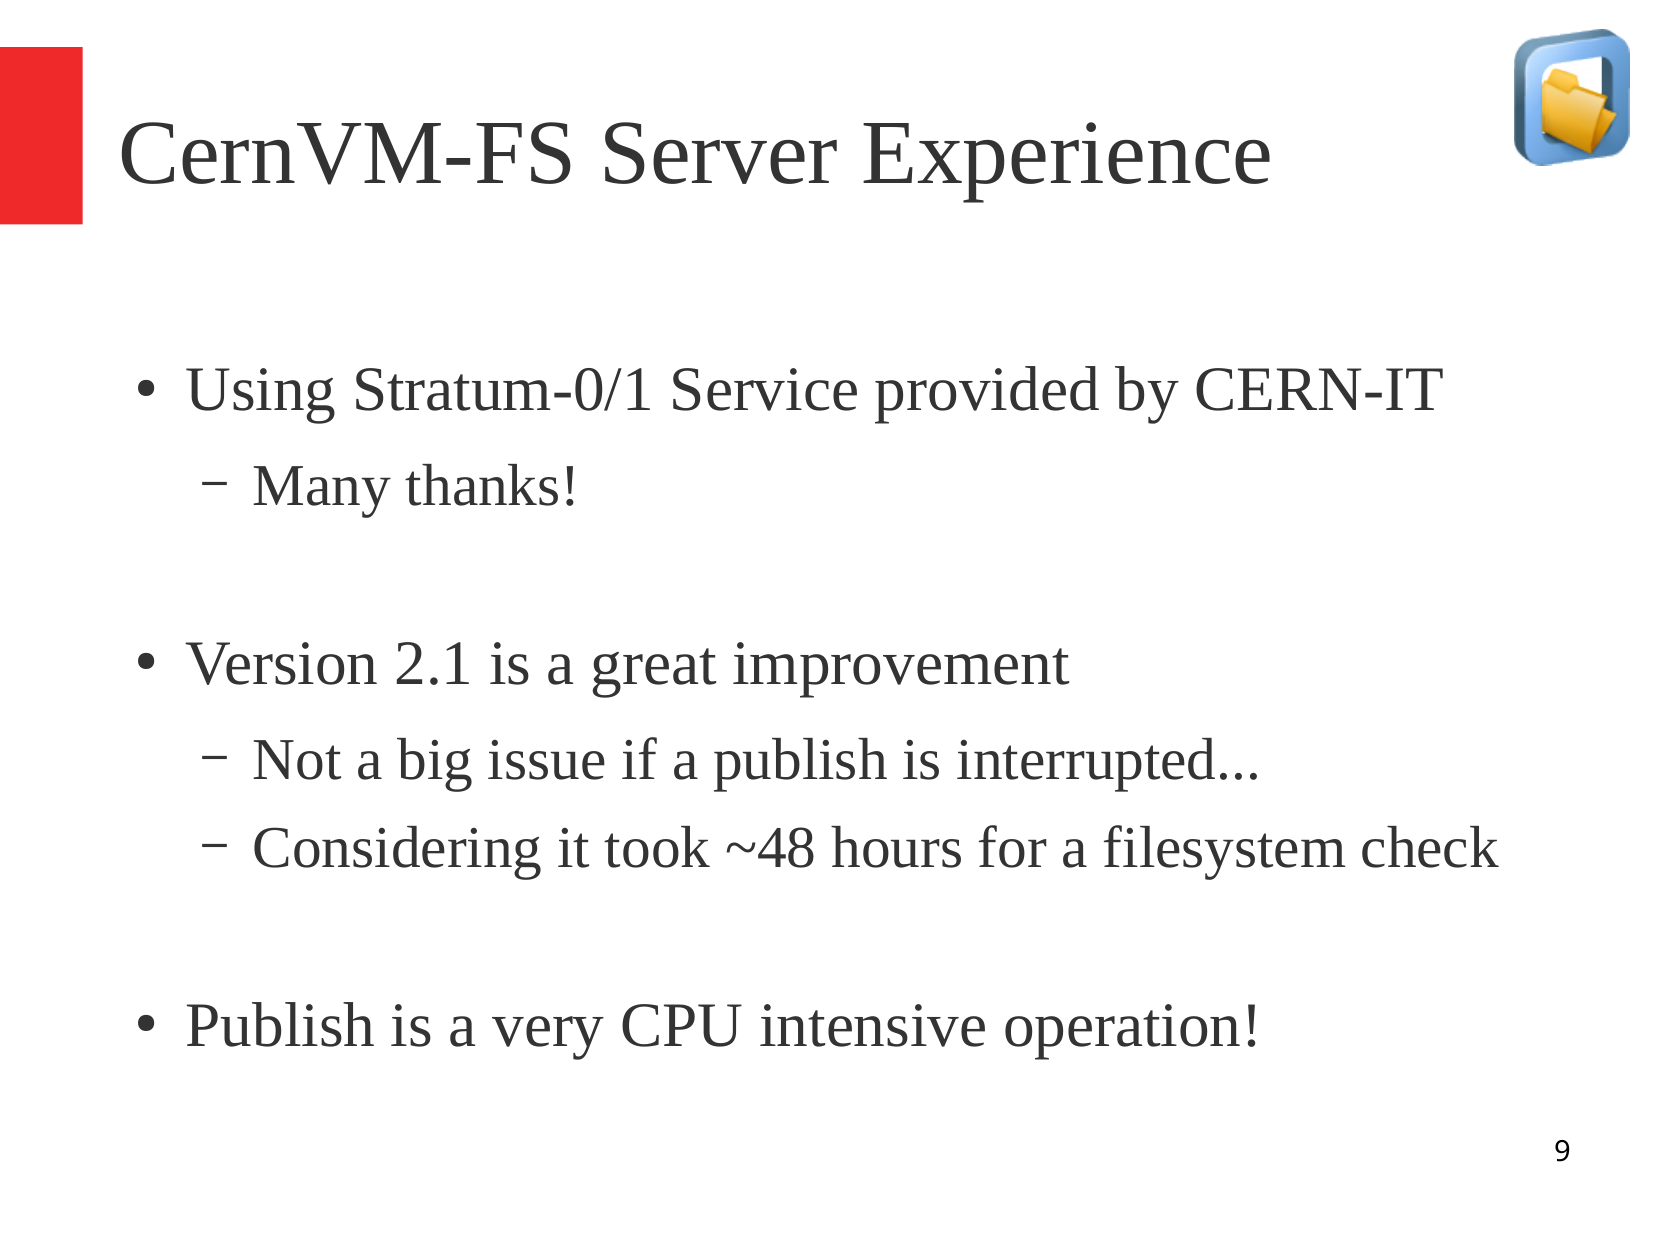

# CernVM-FS Server Experience
Using Stratum-0/1 Service provided by CERN-IT
Many thanks!
Version 2.1 is a great improvement
Not a big issue if a publish is interrupted...
Considering it took ~48 hours for a filesystem check
Publish is a very CPU intensive operation!
9